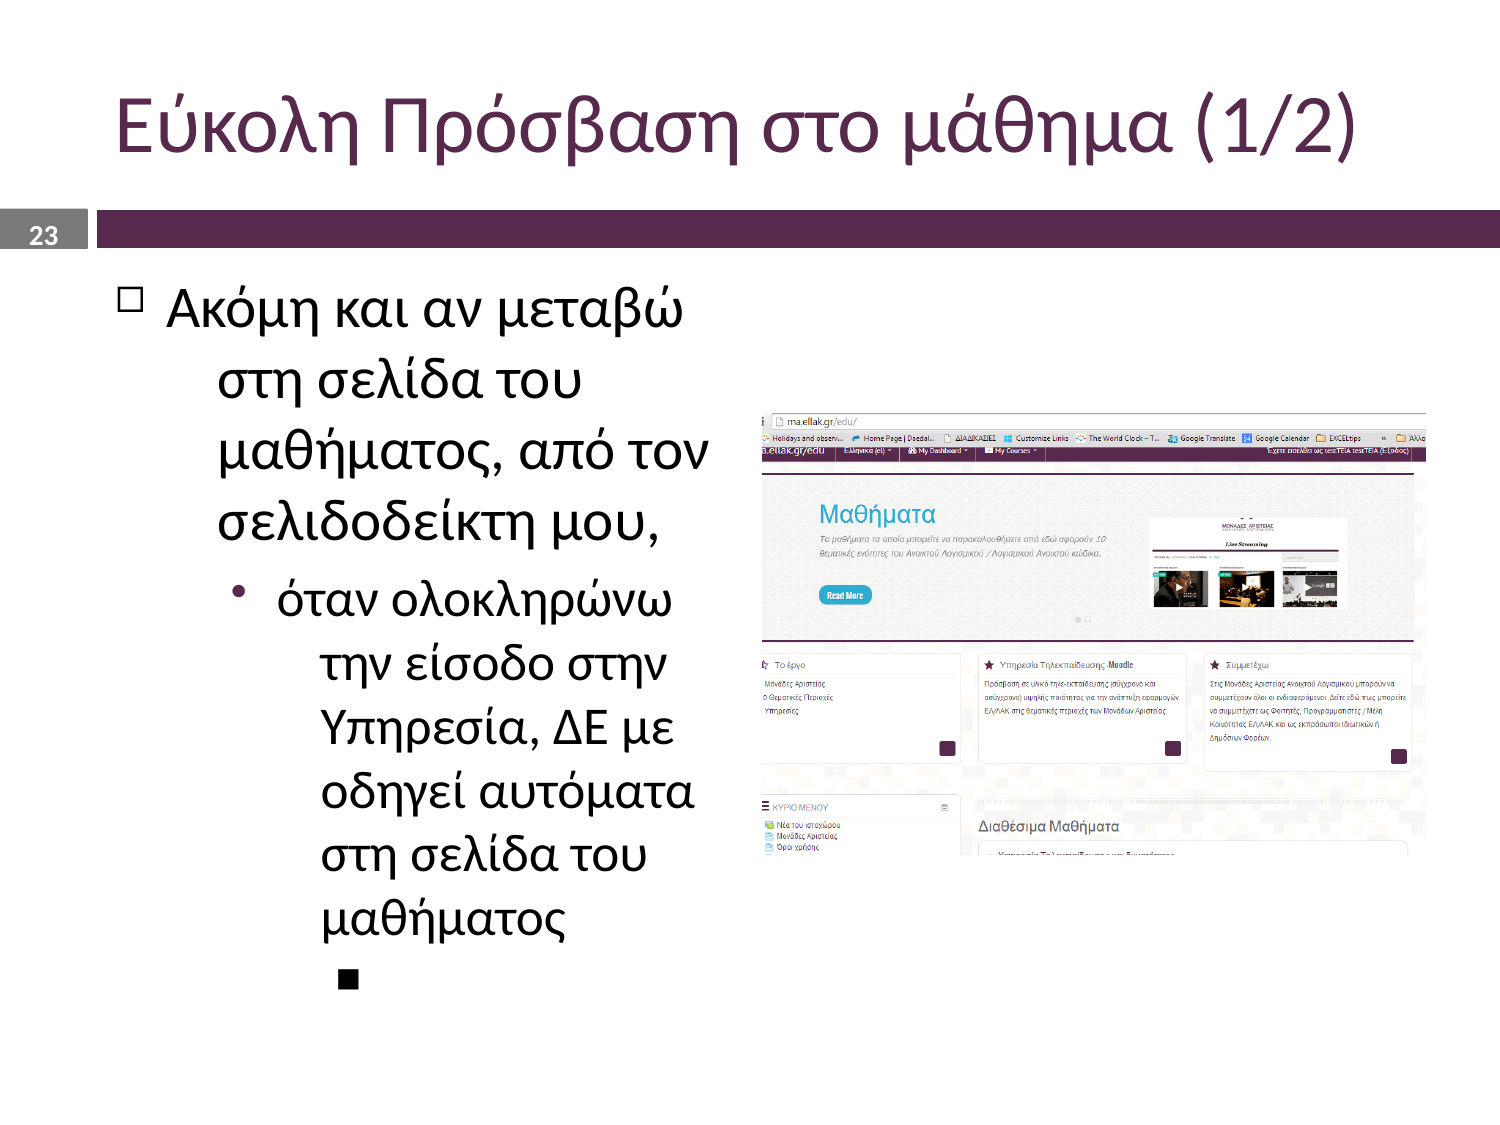

# Eύκολη Πρόσβαση στο μάθημα (1/2)
Ακόμη και αν μεταβώ στη σελίδα του μαθήματος, από τον σελιδοδείκτη μου,
όταν ολοκληρώνω την είσοδο στην Υπηρεσία, ΔΕ με οδηγεί αυτόματα στη σελίδα του μαθήματος